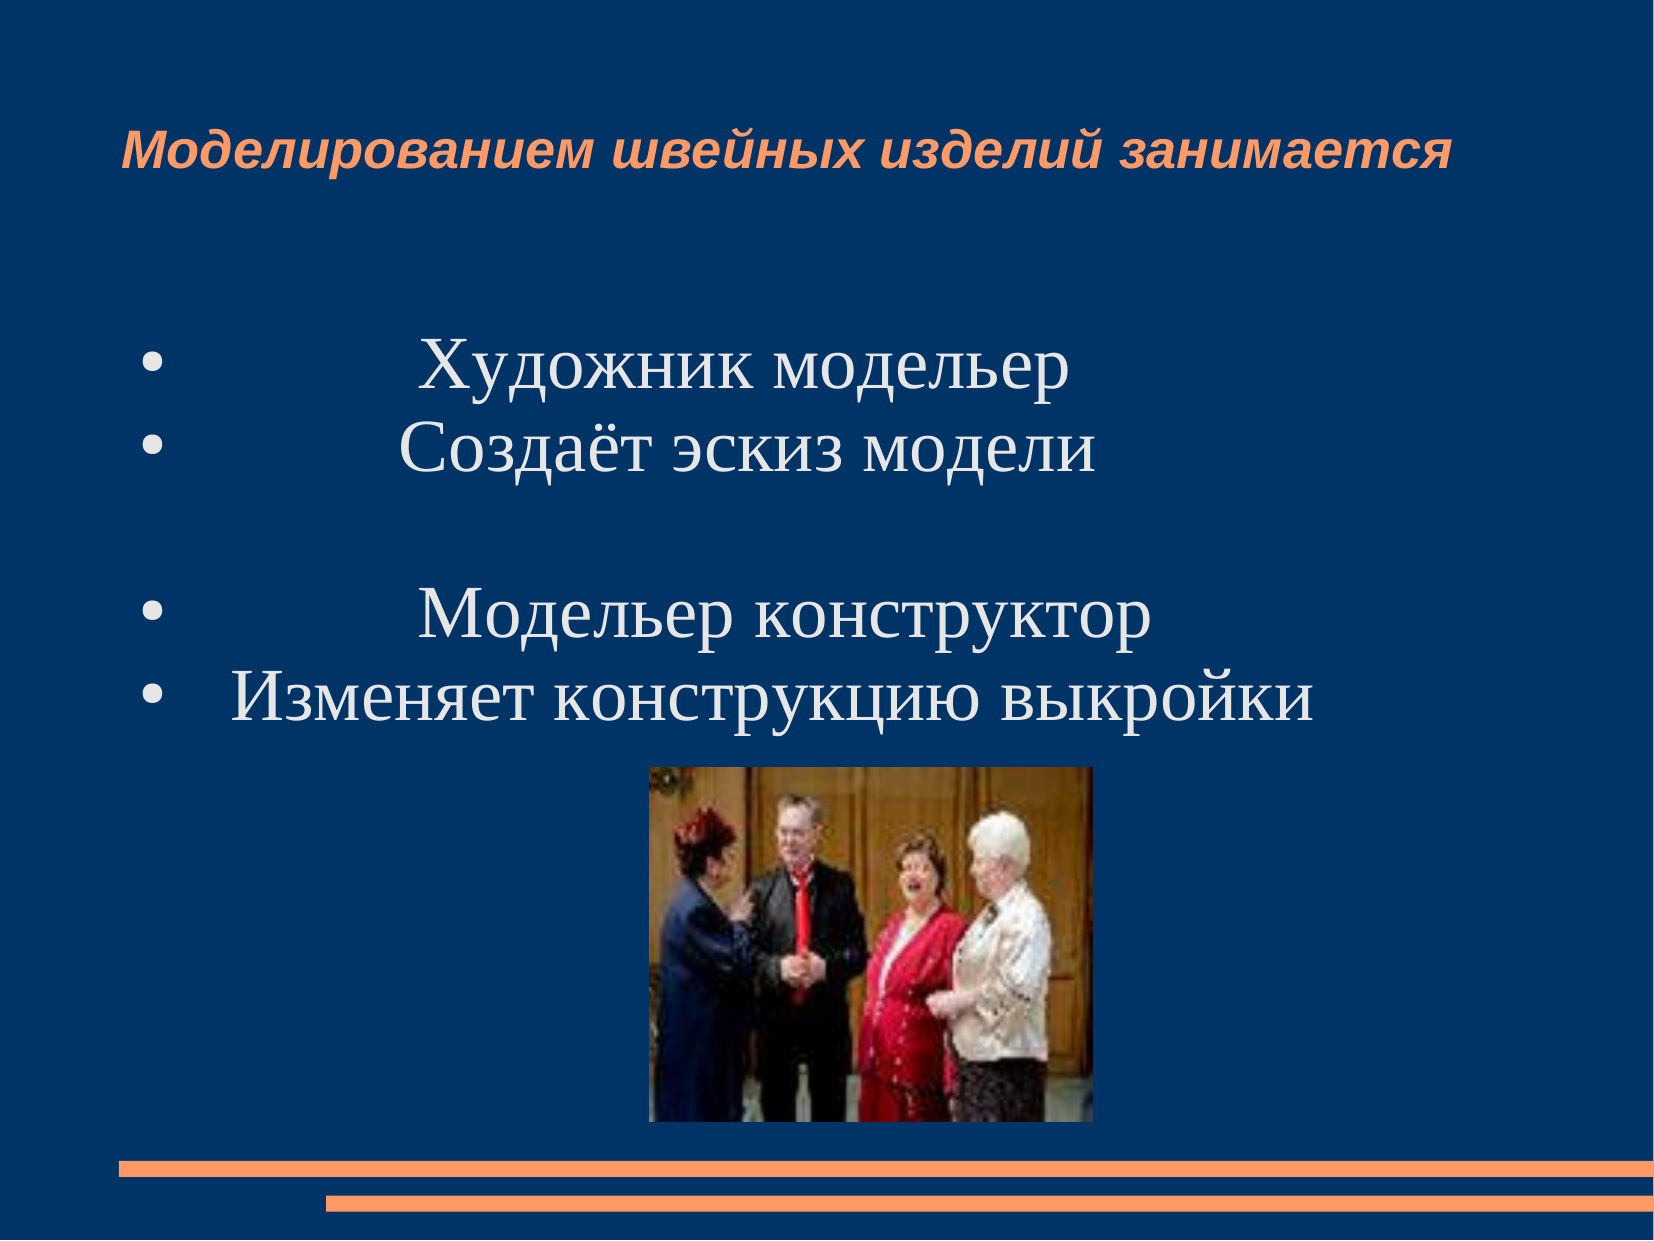

# Моделированием швейных изделий занимается
 Художник модельер
 Создаёт эскиз модели
 Модельер конструктор
 Изменяет конструкцию выкройки